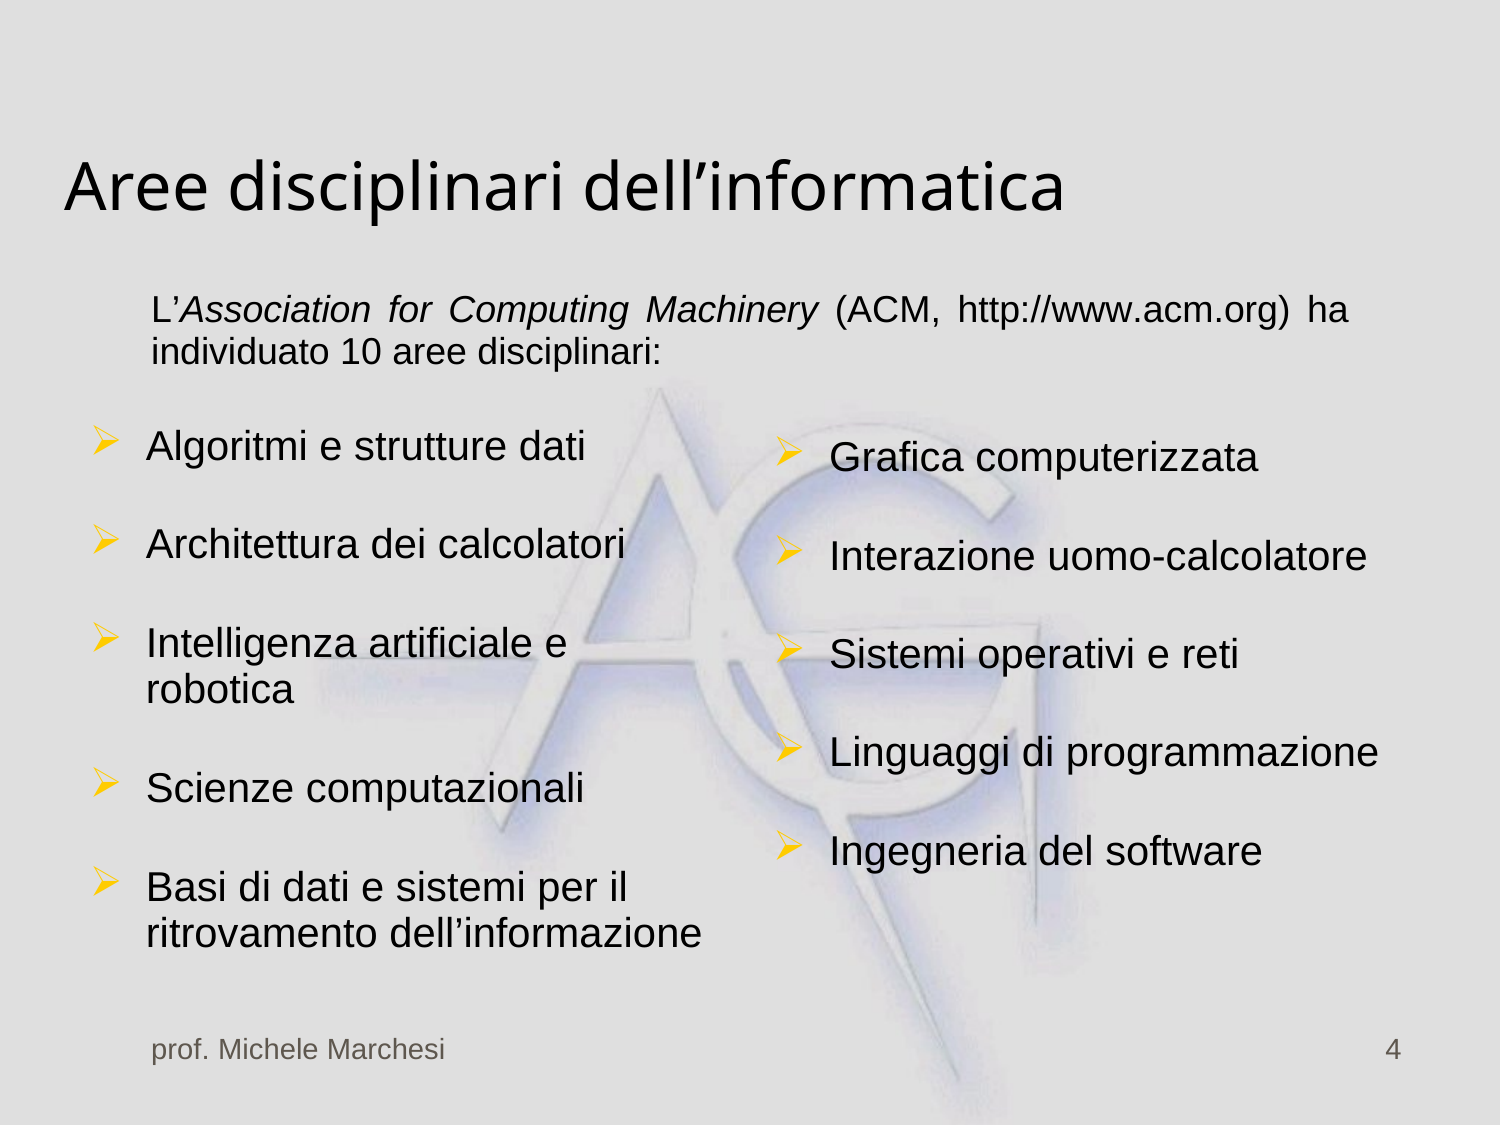

# Aree disciplinari dell’informatica
L’Association for Computing Machinery (ACM, http://www.acm.org) ha individuato 10 aree disciplinari:
Algoritmi e strutture dati
Architettura dei calcolatori
Intelligenza artificiale e robotica
Scienze computazionali
Basi di dati e sistemi per il ritrovamento dell’informazione
Grafica computerizzata
Interazione uomo-calcolatore
Sistemi operativi e reti
Linguaggi di programmazione
Ingegneria del software
© 2002 Giorgio Giacinto
4